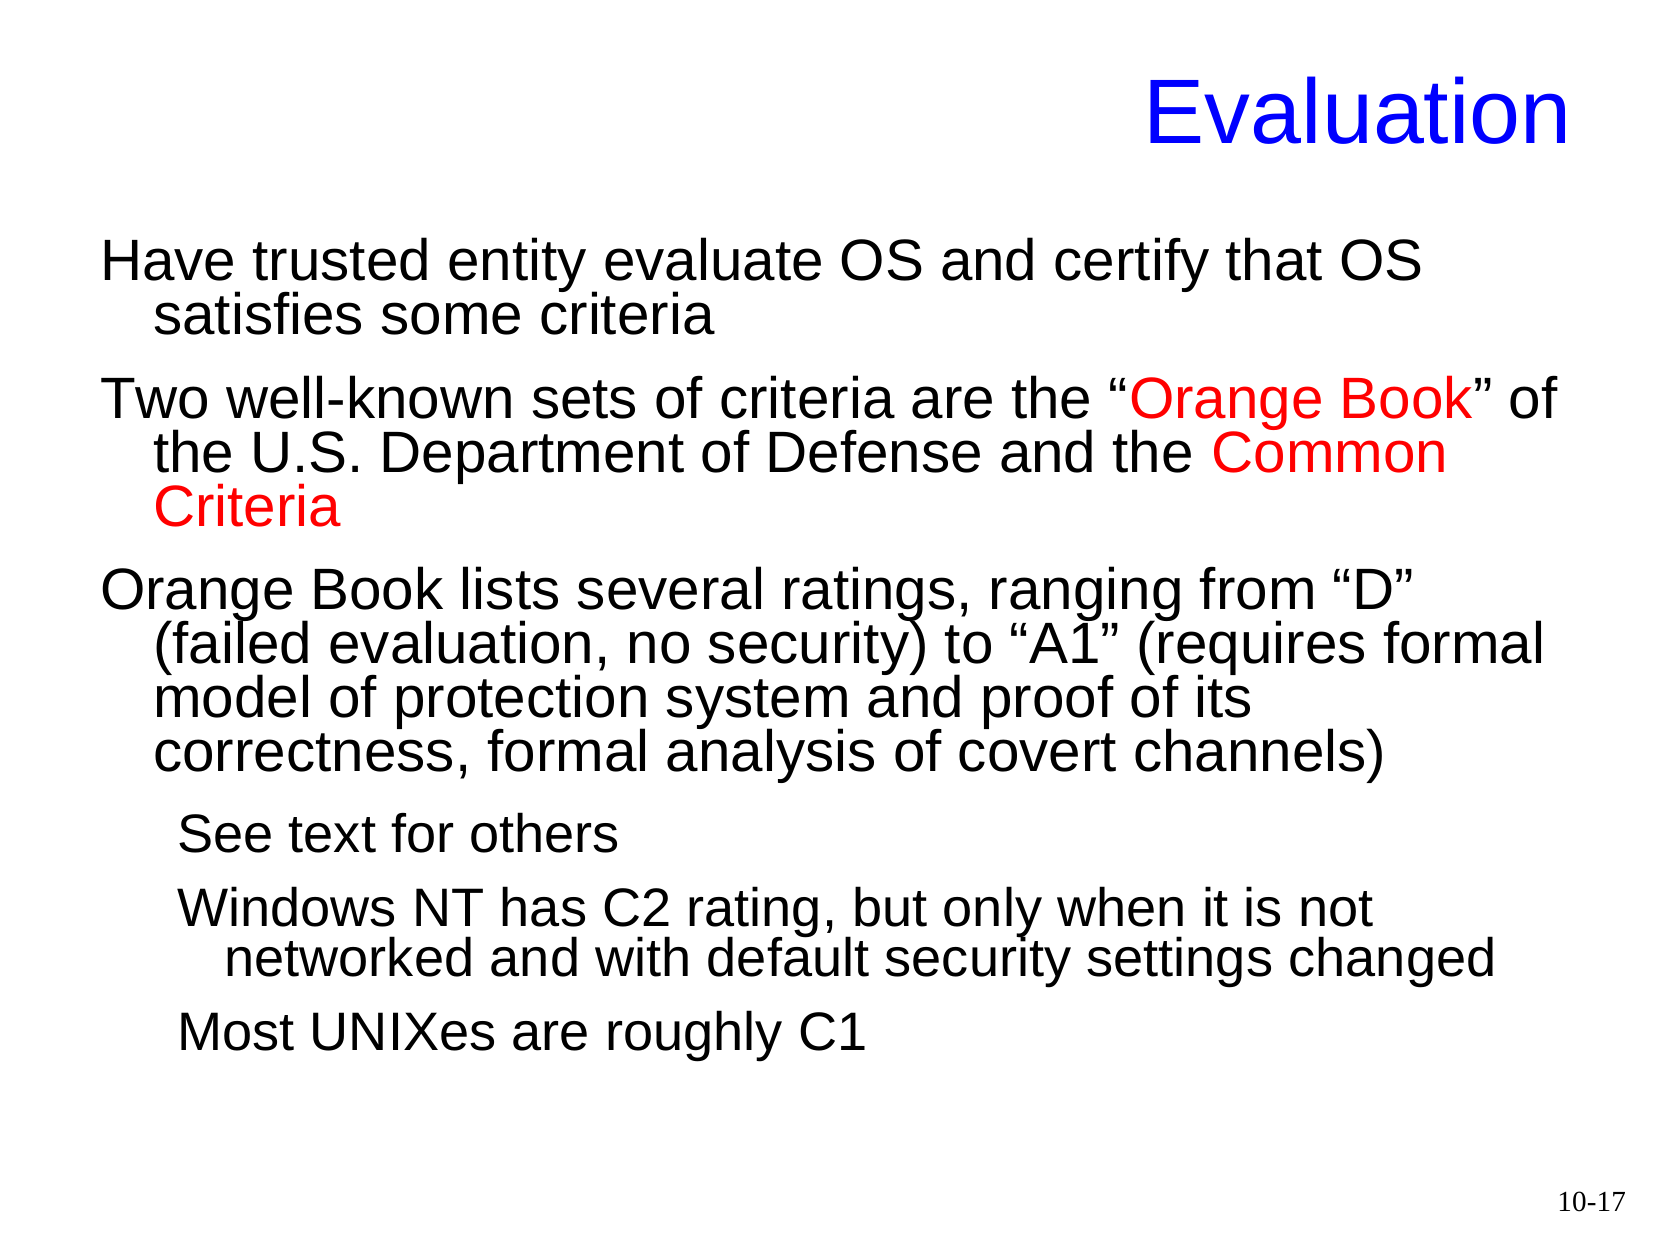

# Evaluation
Have trusted entity evaluate OS and certify that OS satisfies some criteria
Two well-known sets of criteria are the “Orange Book” of the U.S. Department of Defense and the Common Criteria
Orange Book lists several ratings, ranging from “D” (failed evaluation, no security) to “A1” (requires formal model of protection system and proof of its correctness, formal analysis of covert channels)
See text for others
Windows NT has C2 rating, but only when it is not networked and with default security settings changed
Most UNIXes are roughly C1